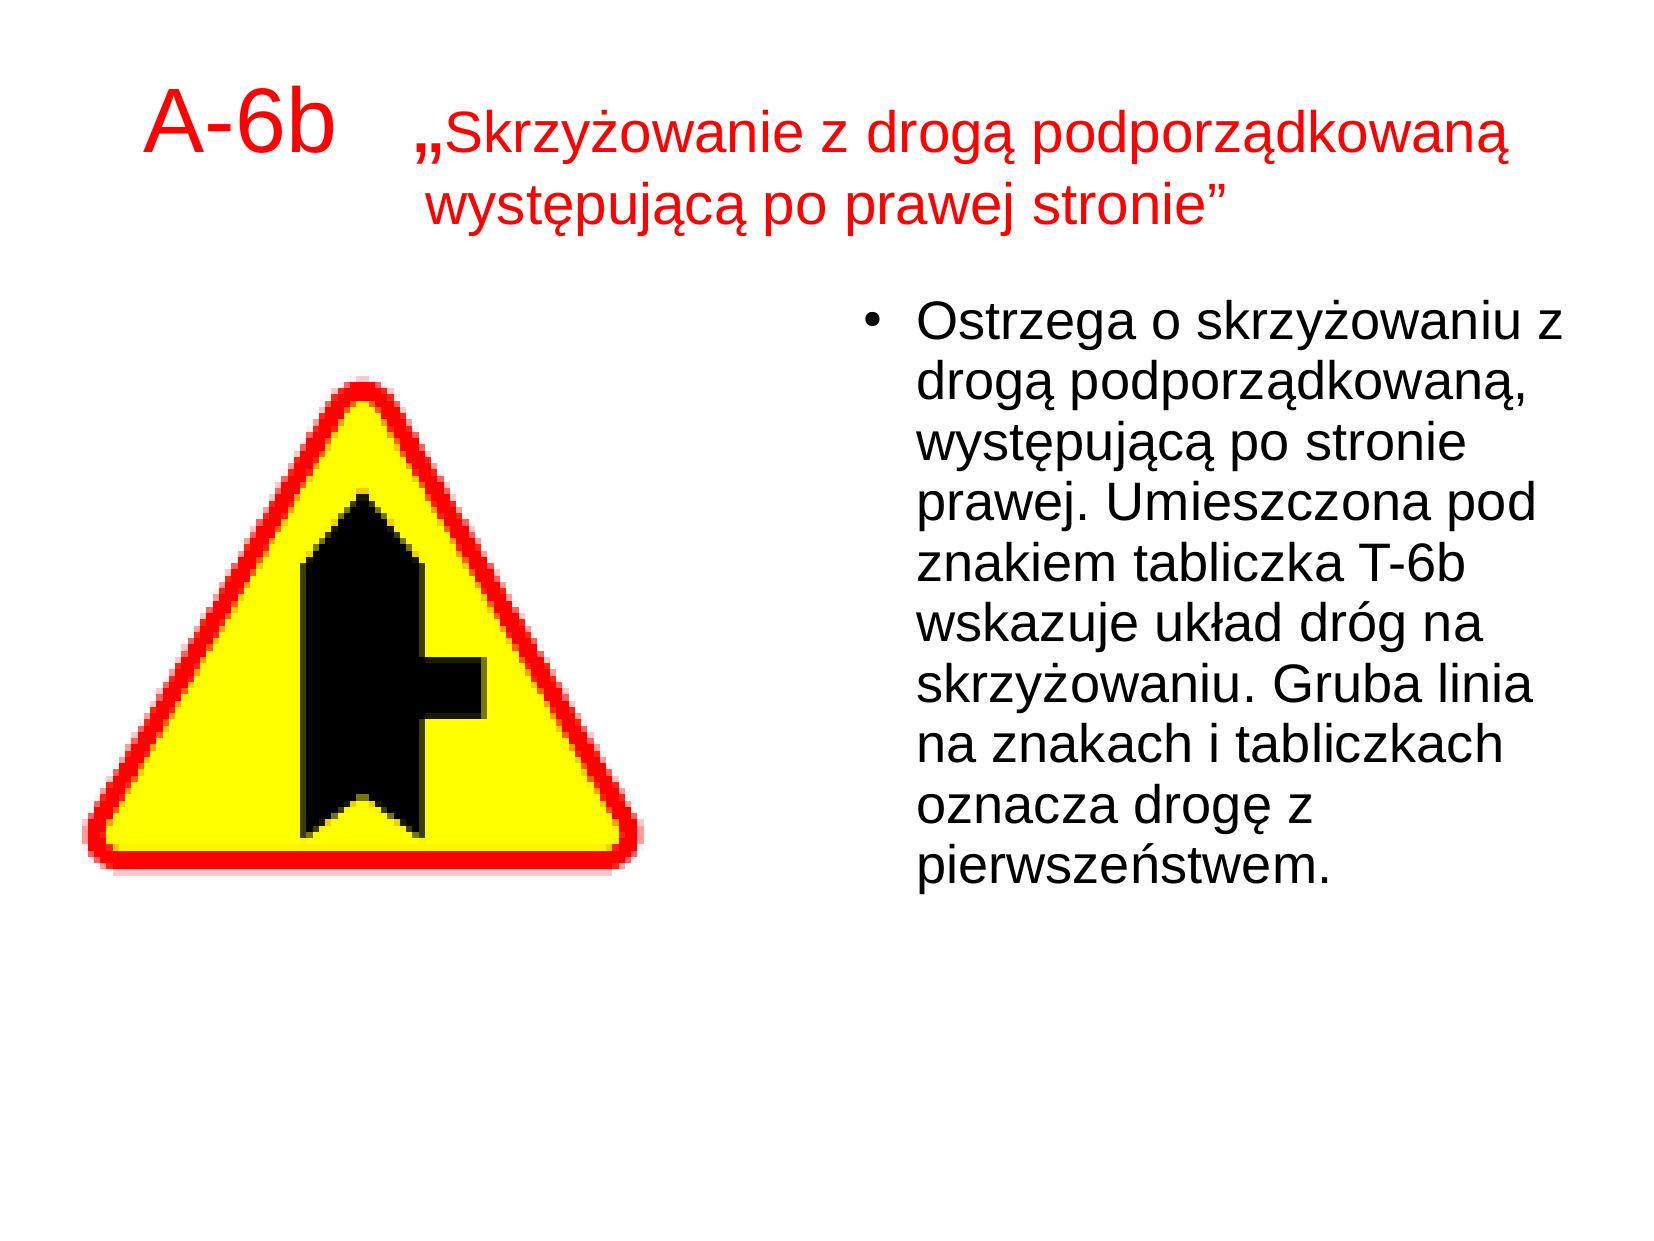

# A-6b „Skrzyżowanie z drogą podporządkowaną występującą po prawej stronie”
Ostrzega o skrzyżowaniu z drogą podporządkowaną, występującą po stronie prawej. Umieszczona pod znakiem tabliczka T-6b wskazuje układ dróg na skrzyżowaniu. Gruba linia na znakach i tabliczkach oznacza drogę z pierwszeństwem.